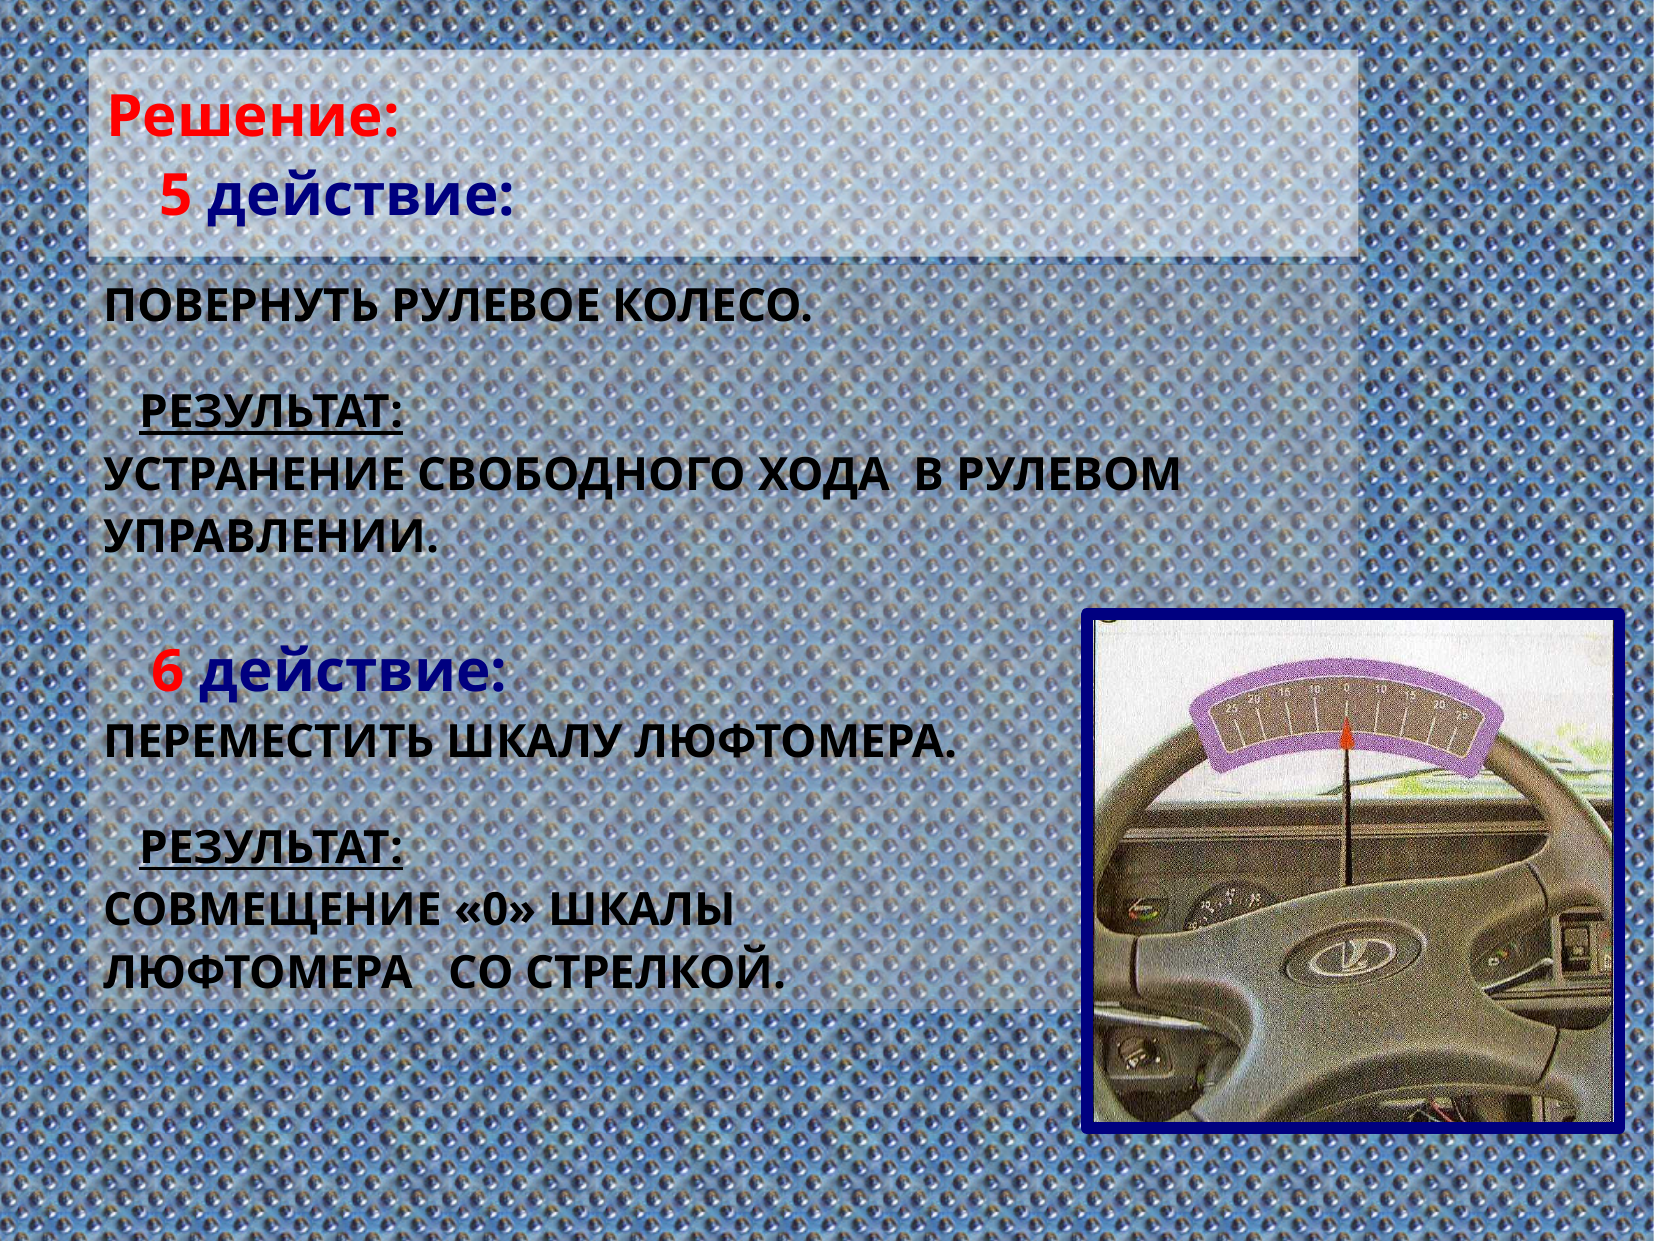

# Решение: 5 действие:
ПОВЕРНУТЬ РУЛЕВОЕ КОЛЕСО.
 РЕЗУЛЬТАТ:
УСТРАНЕНИЕ СВОБОДНОГО ХОДА В РУЛЕВОМ УПРАВЛЕНИИ.
 6 действие:
ПЕРЕМЕСТИТЬ ШКАЛУ ЛЮФТОМЕРА.
 РЕЗУЛЬТАТ:
СОВМЕЩЕНИЕ «0» ШКАЛЫ ЛЮФТОМЕРА СО СТРЕЛКОЙ.